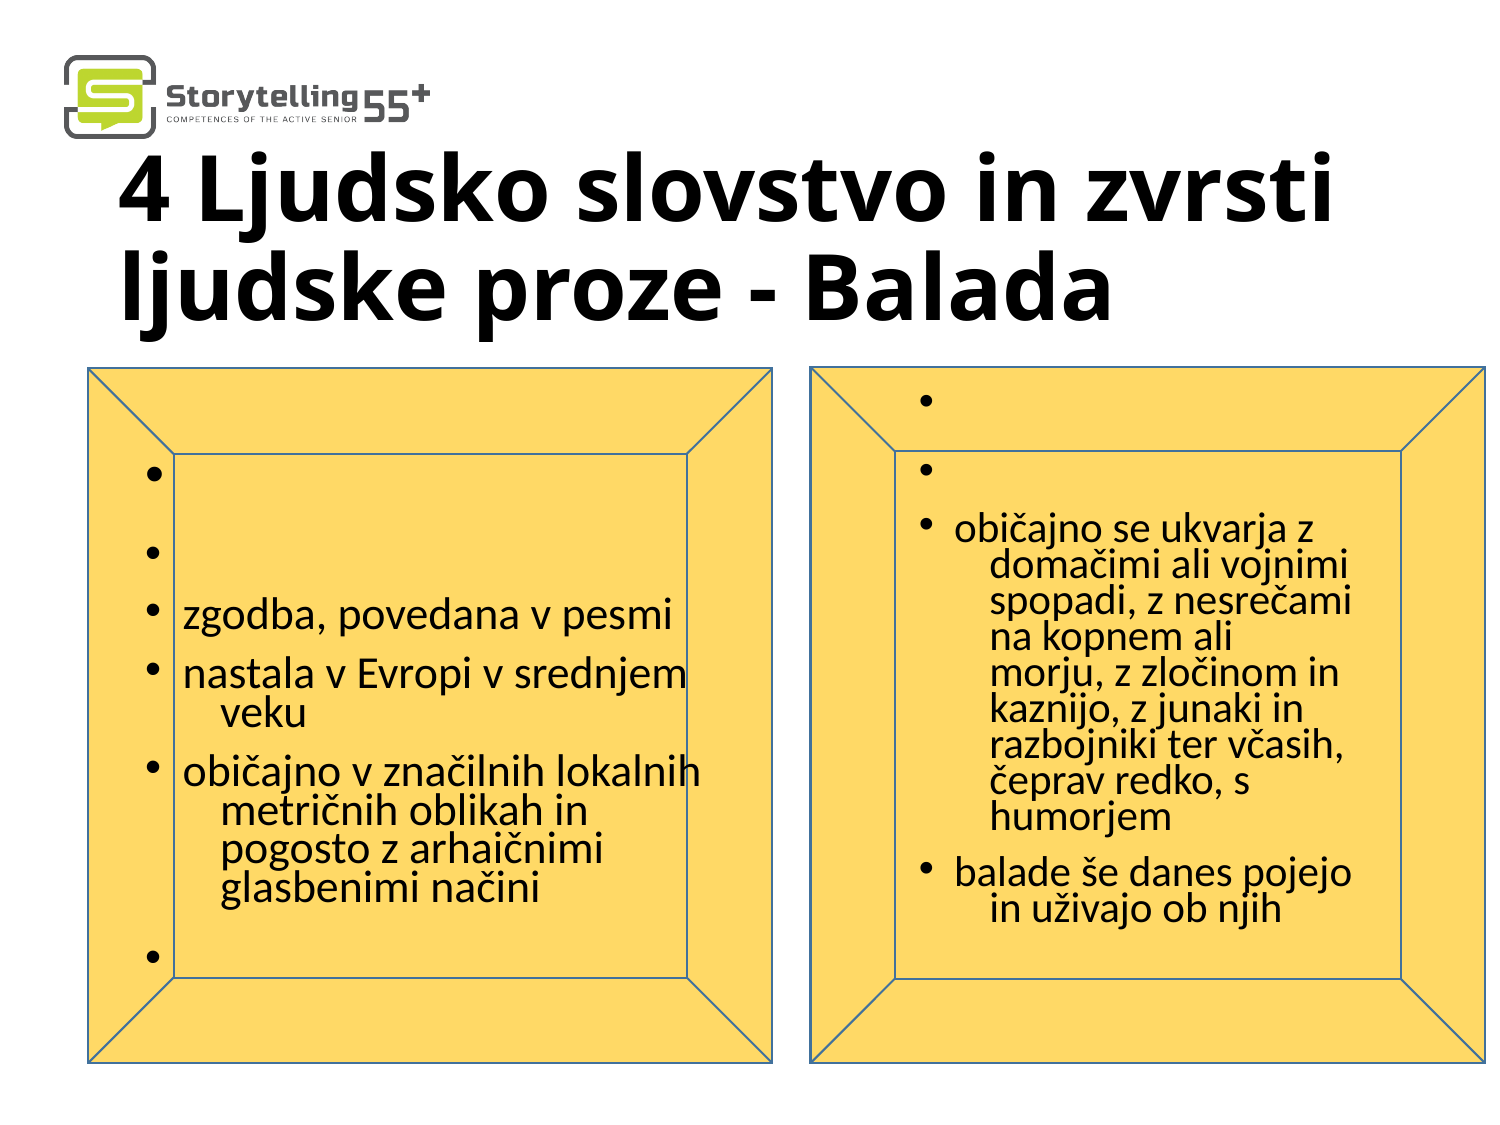

# 4 Ljudsko slovstvo in zvrsti ljudske proze - Balada
običajno se ukvarja z domačimi ali vojnimi spopadi, z nesrečami na kopnem ali morju, z zločinom in kaznijo, z junaki in razbojniki ter včasih, čeprav redko, s humorjem
balade še danes pojejo in uživajo ob njih
zgodba, povedana v pesmi
nastala v Evropi v srednjem veku
običajno v značilnih lokalnih metričnih oblikah in pogosto z arhaičnimi glasbenimi načini